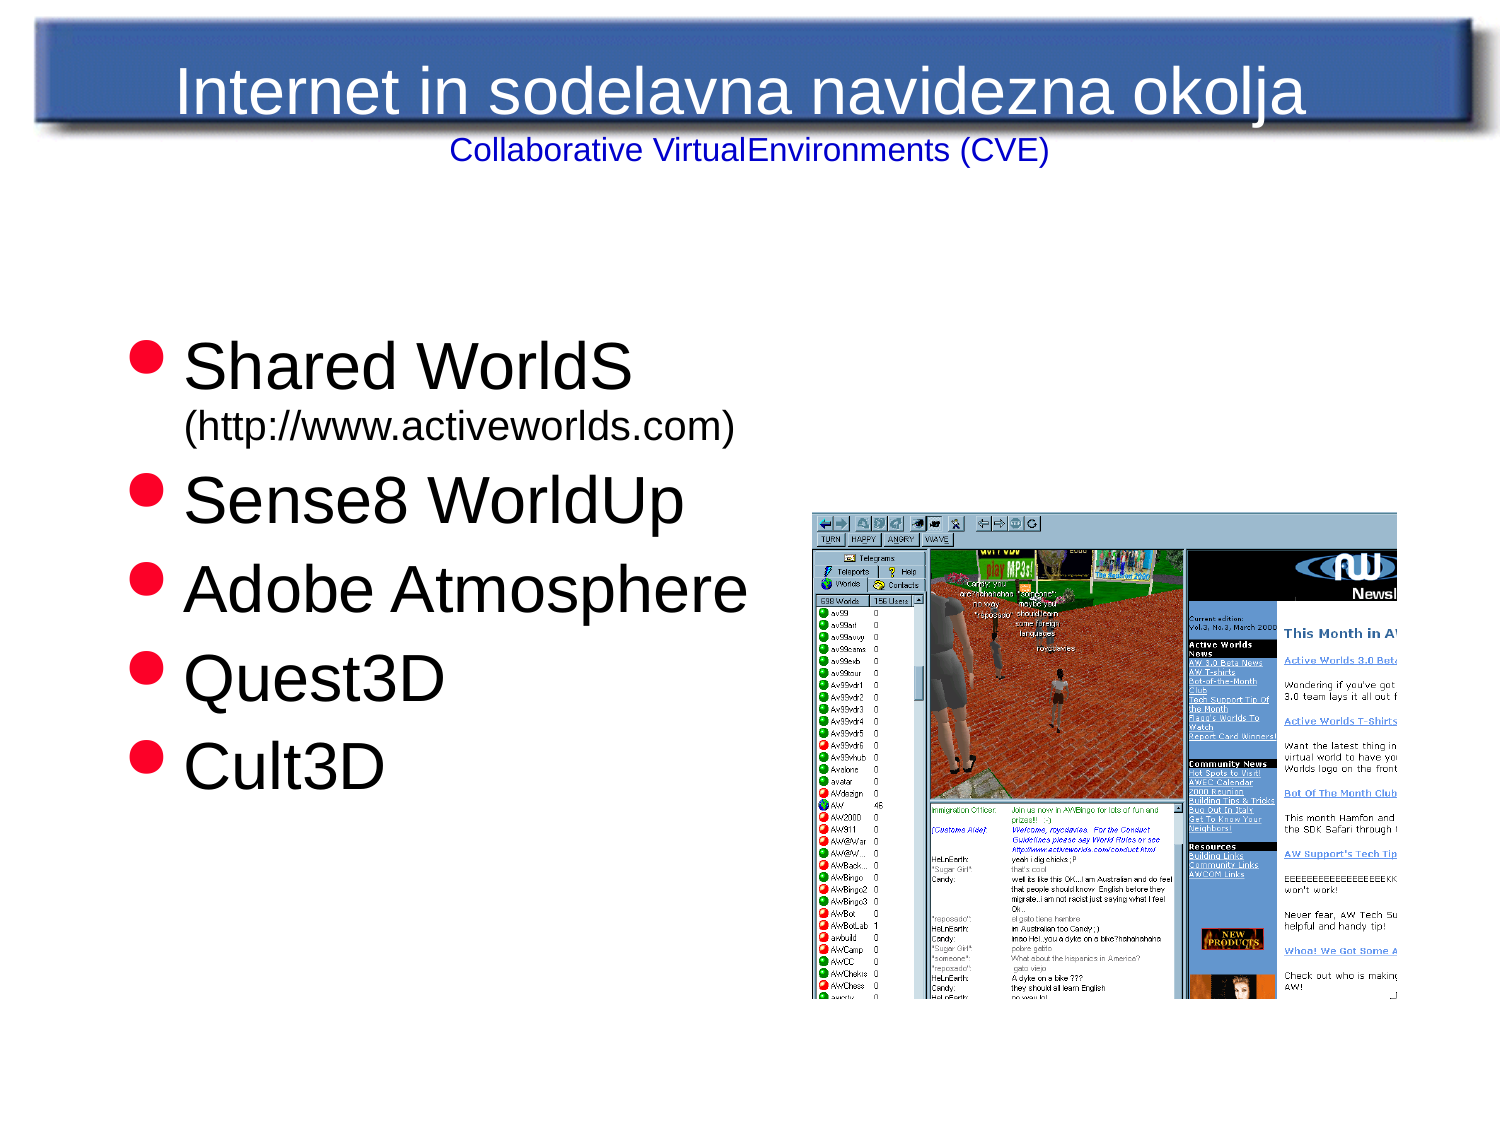

# Internet in sodelavna navidezna okolja Collaborative VirtualEnvironments (CVE)
Shared WorldS
(http://www.activeworlds.com)
Sense8 WorldUp
Adobe Atmosphere
Quest3D
Cult3D